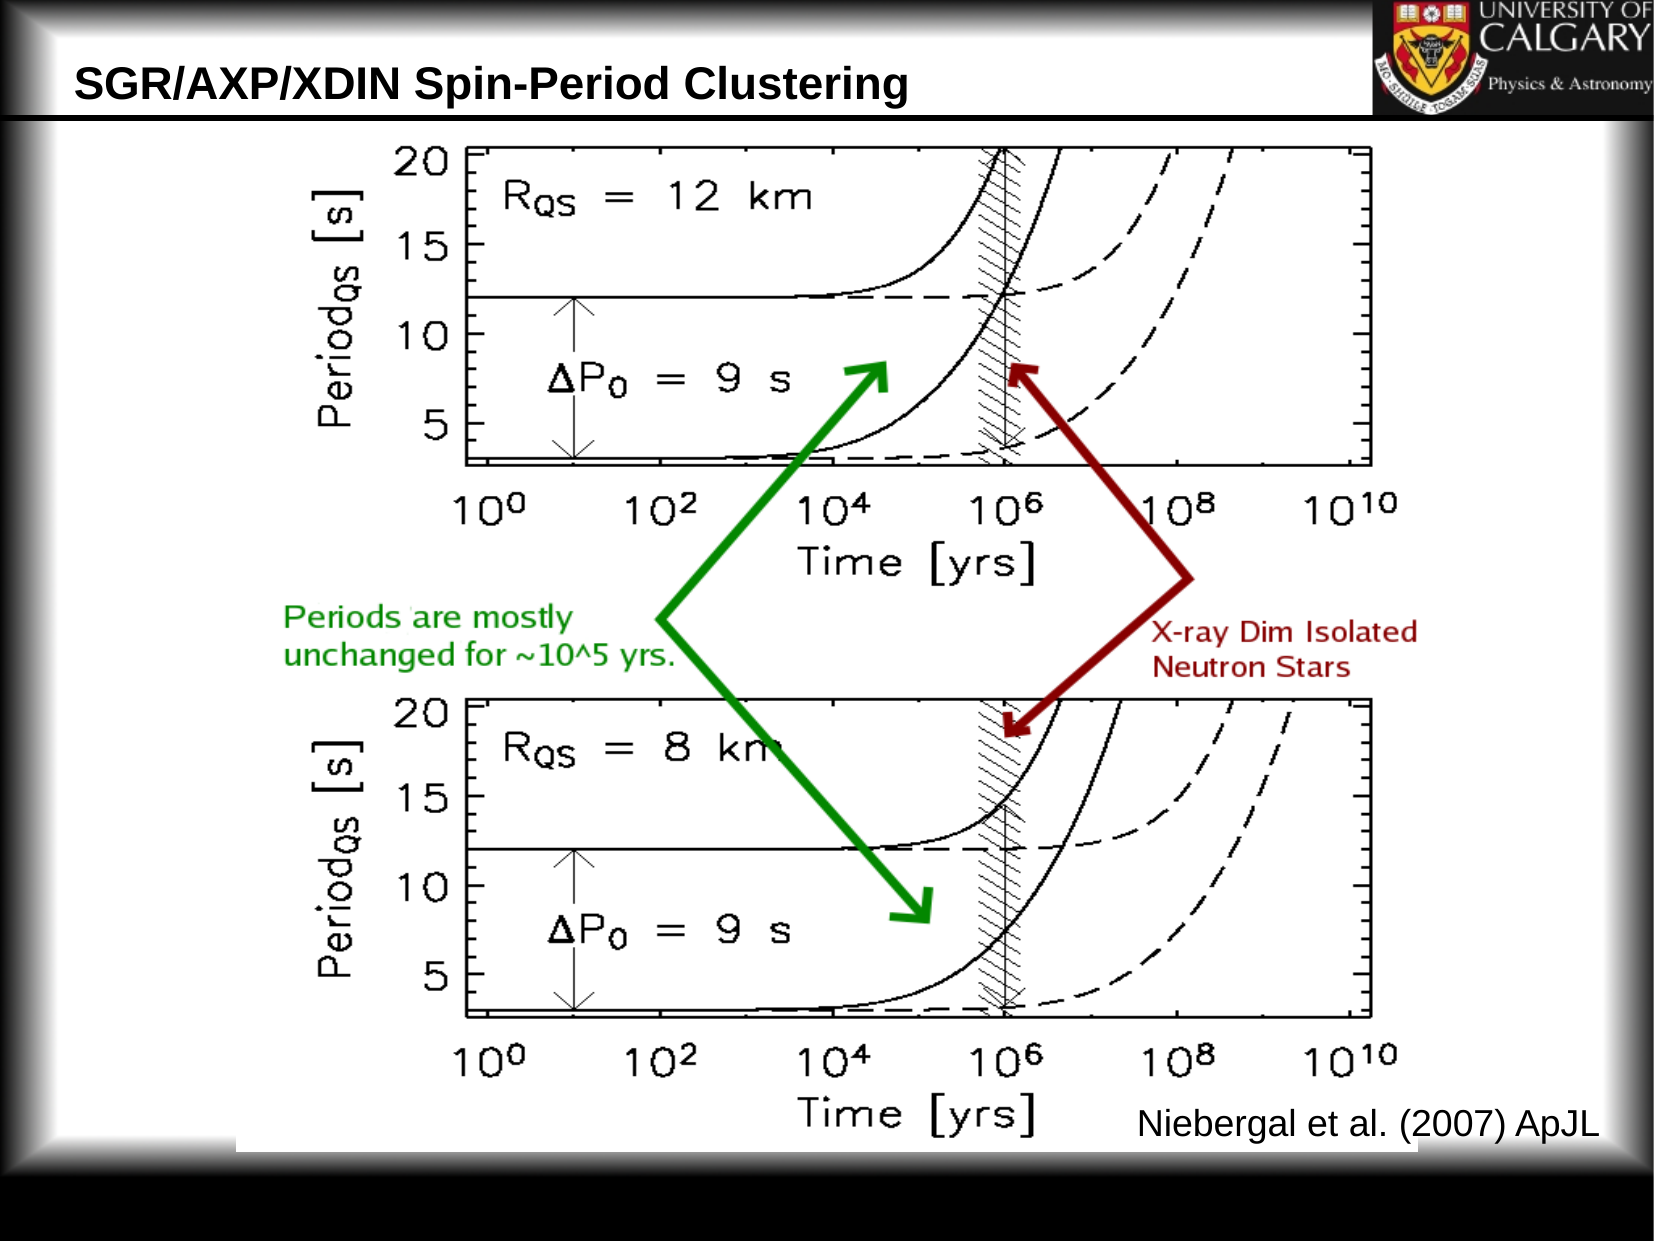

SGR/AXP/XDIN Spin-Period Clustering
Niebergal et al. (2007) ApJL